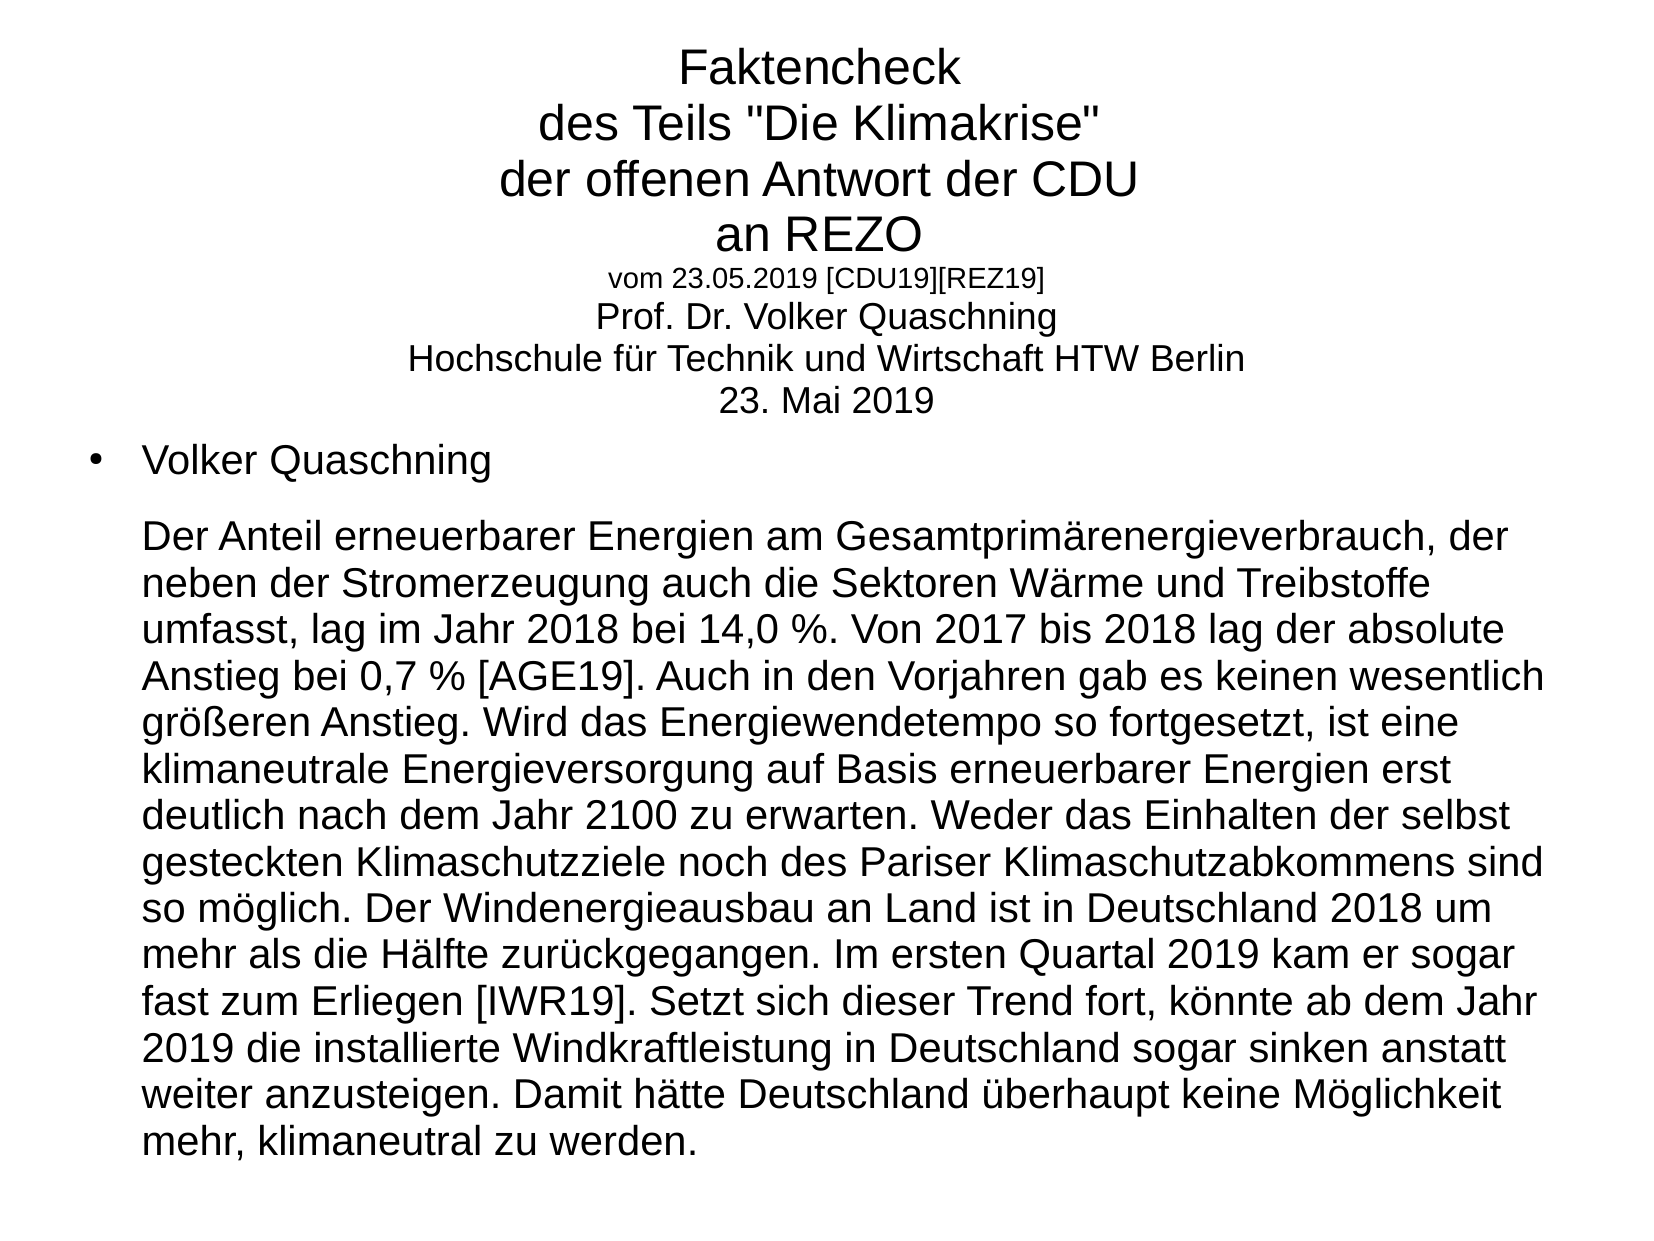

# Faktencheck des Teils "Die Klimakrise" der offenen Antwort der CDU an REZO vom 23.05.2019 [CDU19][REZ19] Prof. Dr. Volker Quaschning Hochschule für Technik und Wirtschaft HTW Berlin 23. Mai 2019
Volker Quaschning
Der Anteil erneuerbarer Energien am Gesamtprimärenergieverbrauch, der neben der Stromerzeugung auch die Sektoren Wärme und Treibstoffe umfasst, lag im Jahr 2018 bei 14,0 %. Von 2017 bis 2018 lag der absolute Anstieg bei 0,7 % [AGE19]. Auch in den Vorjahren gab es keinen wesentlich größeren Anstieg. Wird das Energiewendetempo so fortgesetzt, ist eine klimaneutrale Energieversorgung auf Basis erneuerbarer Energien erst deutlich nach dem Jahr 2100 zu erwarten. Weder das Einhalten der selbst gesteckten Klimaschutzziele noch des Pariser Klimaschutzabkommens sind so möglich. Der Windenergieausbau an Land ist in Deutschland 2018 um mehr als die Hälfte zurückgegangen. Im ersten Quartal 2019 kam er sogar fast zum Erliegen [IWR19]. Setzt sich dieser Trend fort, könnte ab dem Jahr 2019 die installierte Windkraftleistung in Deutschland sogar sinken anstatt weiter anzusteigen. Damit hätte Deutschland überhaupt keine Möglichkeit mehr, klimaneutral zu werden.